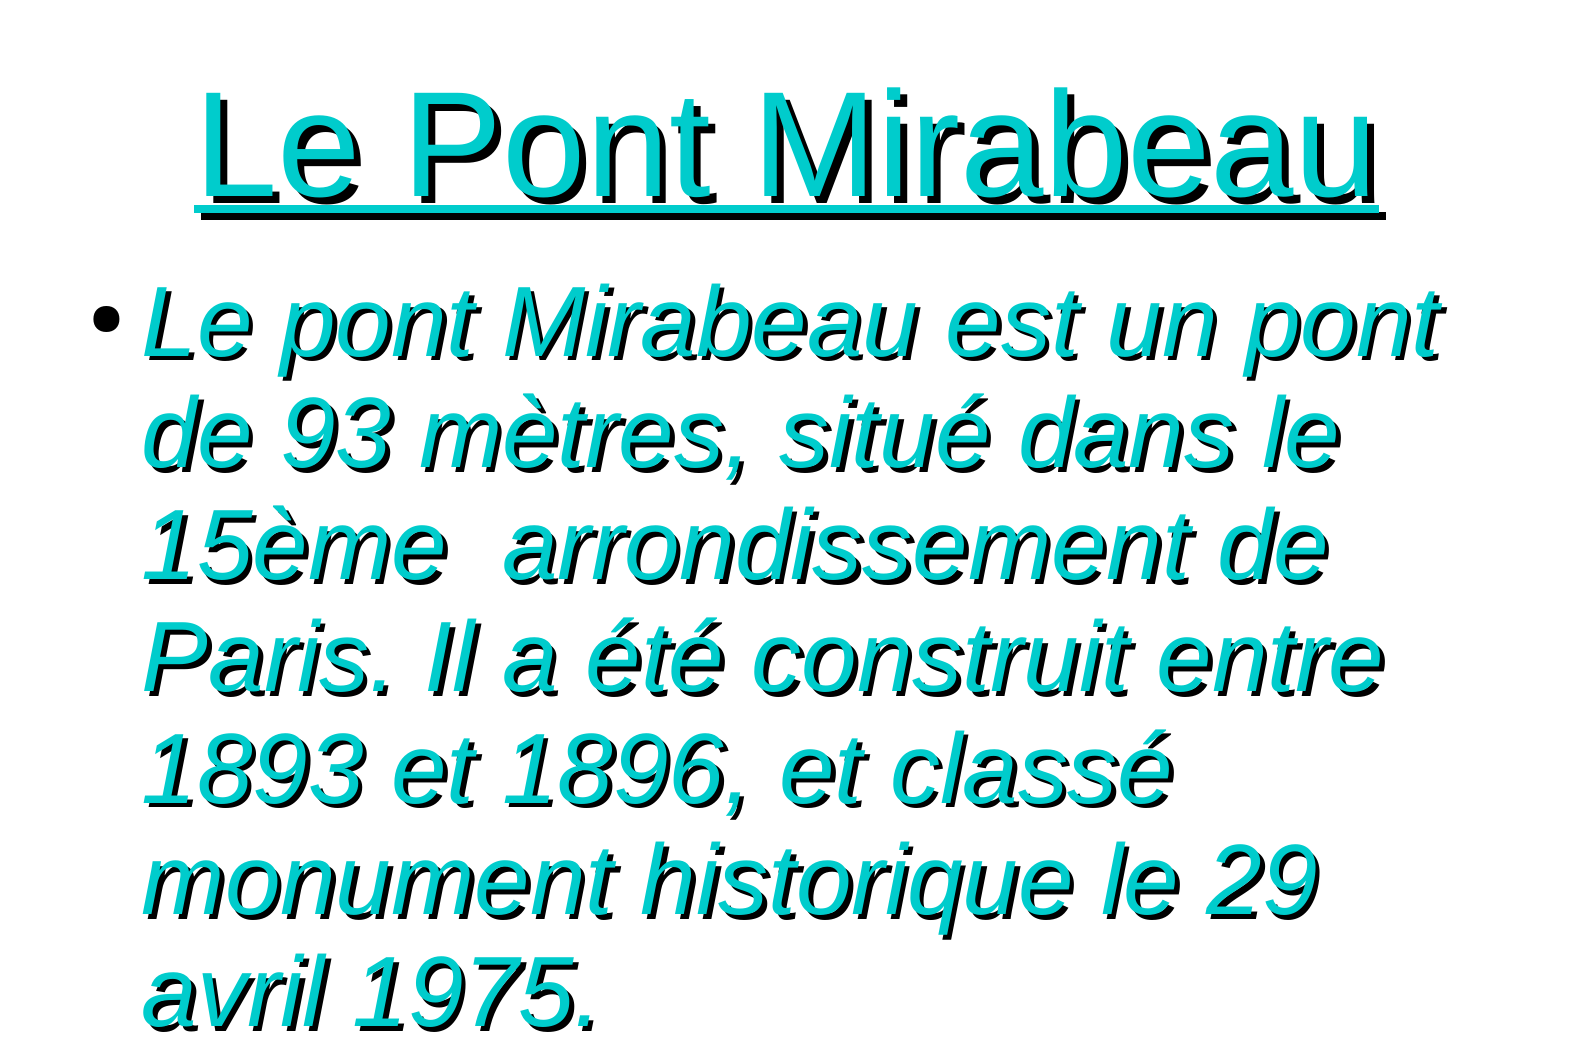

# Le Pont Mirabeau
Le pont Mirabeau est un pont de 93 mètres, situé dans le 15ème arrondissement de Paris. Il a été construit entre 1893 et 1896, et classé monument historique le 29 avril 1975.